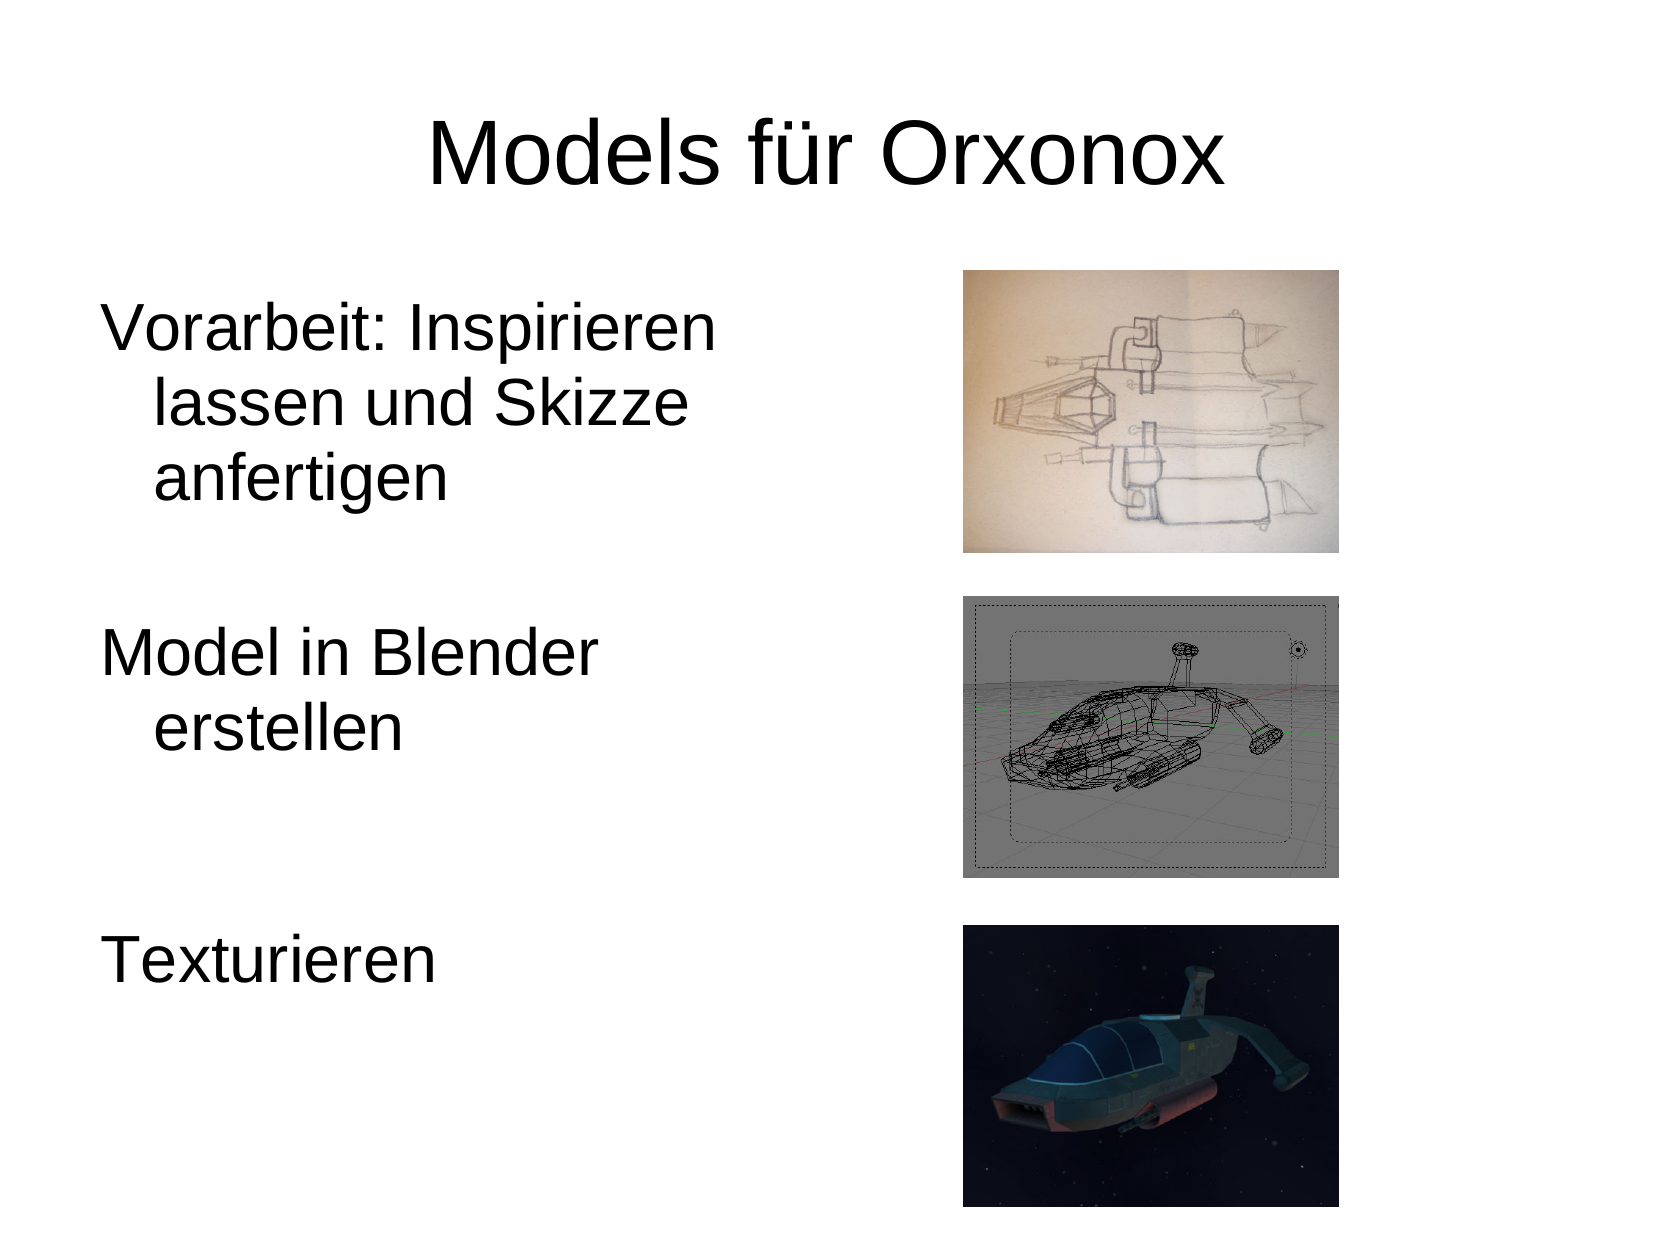

# Models für Orxonox
Vorarbeit: Inspirieren lassen und Skizze anfertigen
Model in Blender erstellen
Texturieren